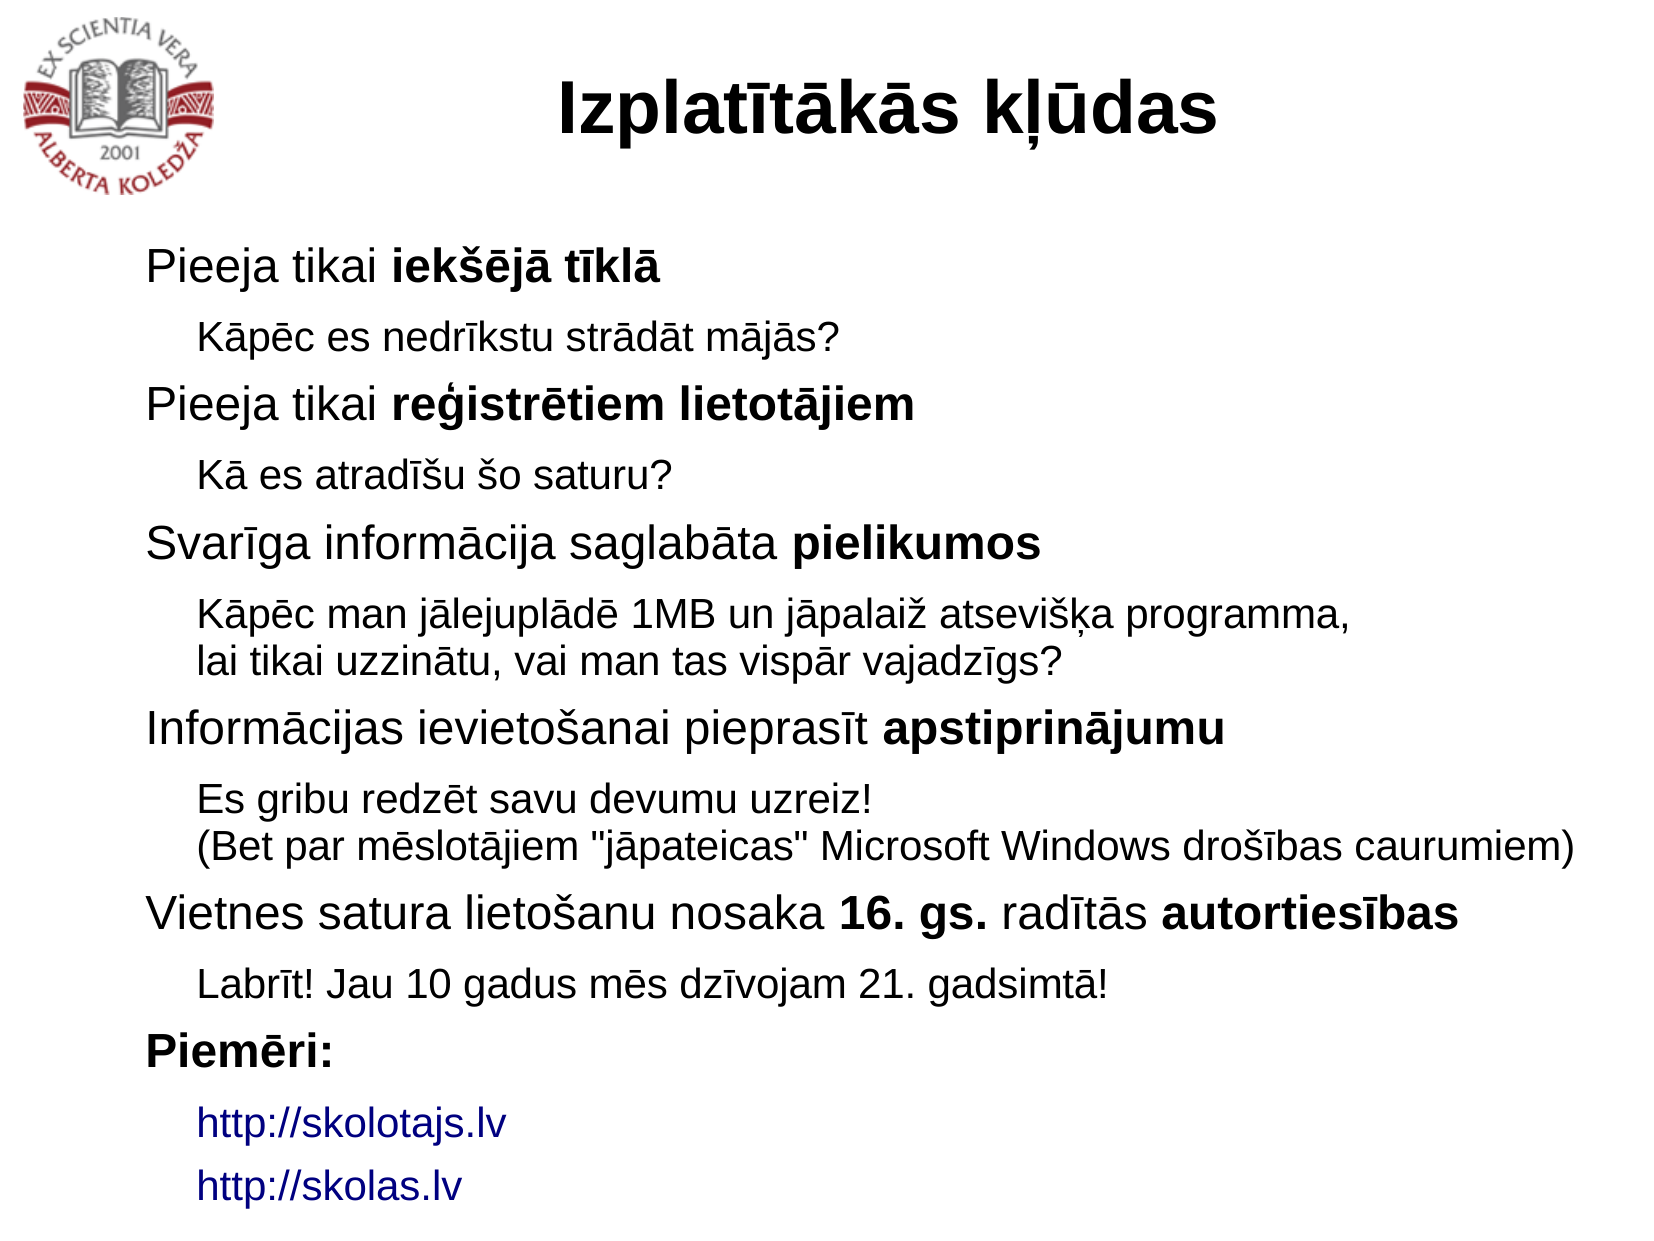

# Izplatītākās kļūdas
Pieeja tikai iekšējā tīklā
Kāpēc es nedrīkstu strādāt mājās?
Pieeja tikai reģistrētiem lietotājiem
Kā es atradīšu šo saturu?
Svarīga informācija saglabāta pielikumos
Kāpēc man jālejuplādē 1MB un jāpalaiž atsevišķa programma,
lai tikai uzzinātu, vai man tas vispār vajadzīgs?
Informācijas ievietošanai pieprasīt apstiprinājumu
Es gribu redzēt savu devumu uzreiz!
(Bet par mēslotājiem "jāpateicas" Microsoft Windows drošības caurumiem)
Vietnes satura lietošanu nosaka 16. gs. radītās autortiesības
Labrīt! Jau 10 gadus mēs dzīvojam 21. gadsimtā!
Piemēri:
http://skolotajs.lv
http://skolas.lv